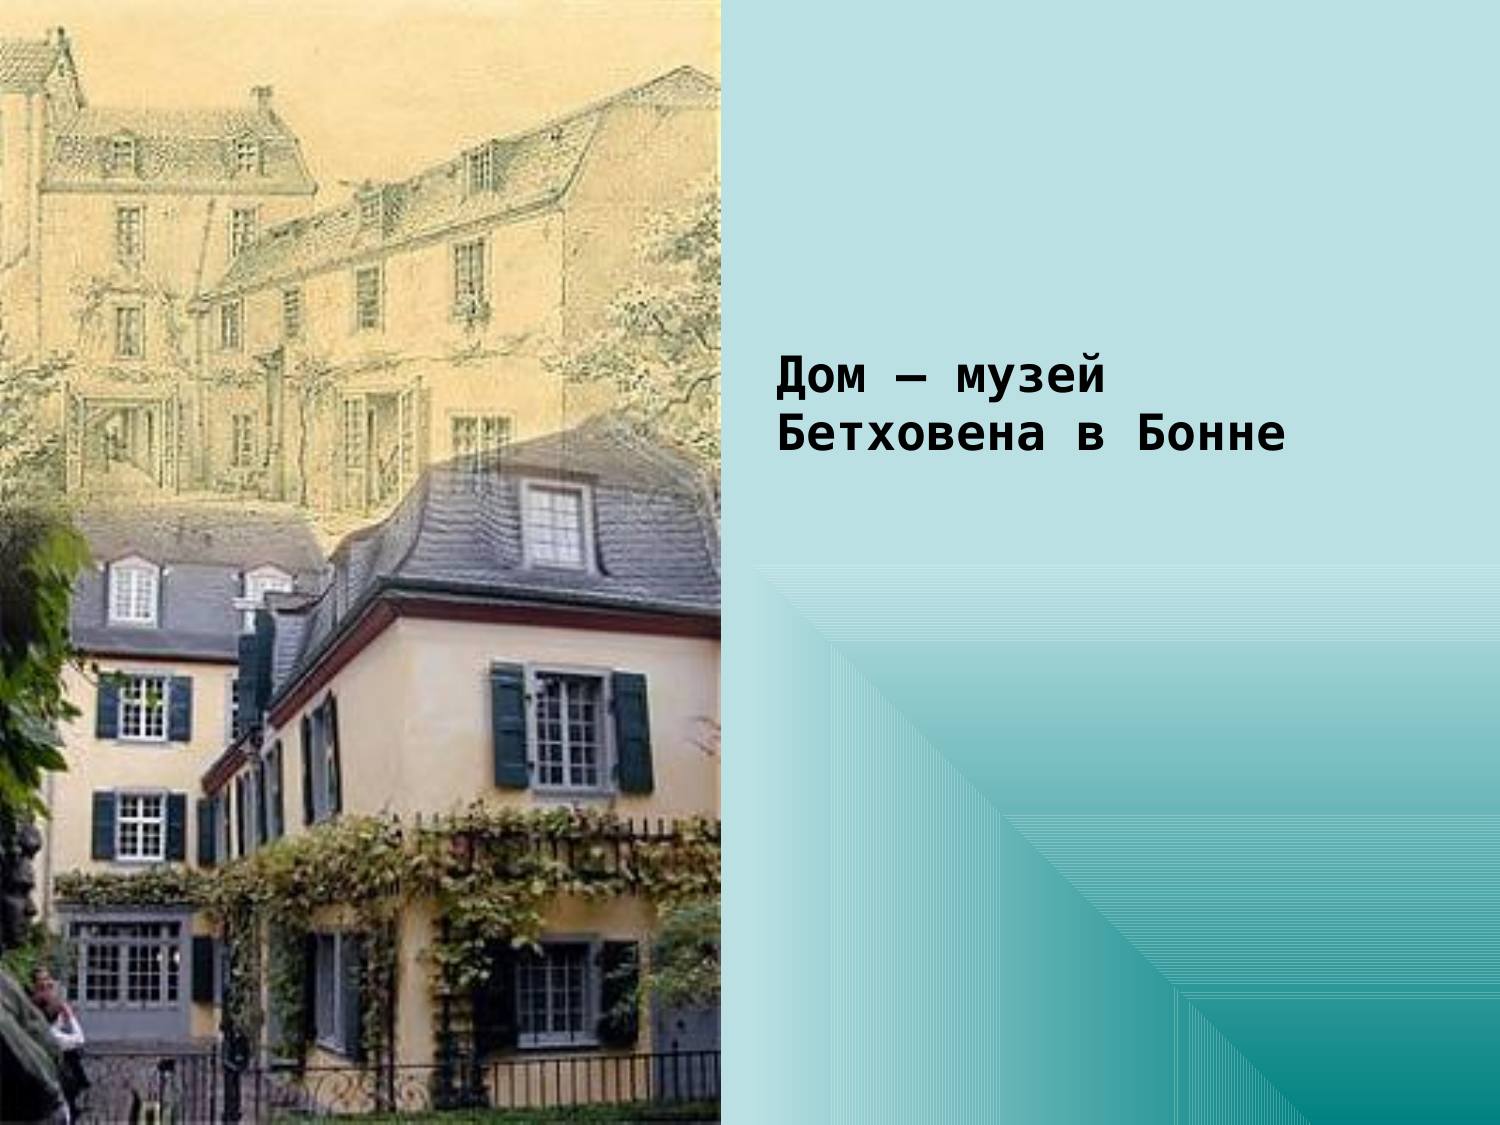

#
Дом – музей Бетховена в Бонне